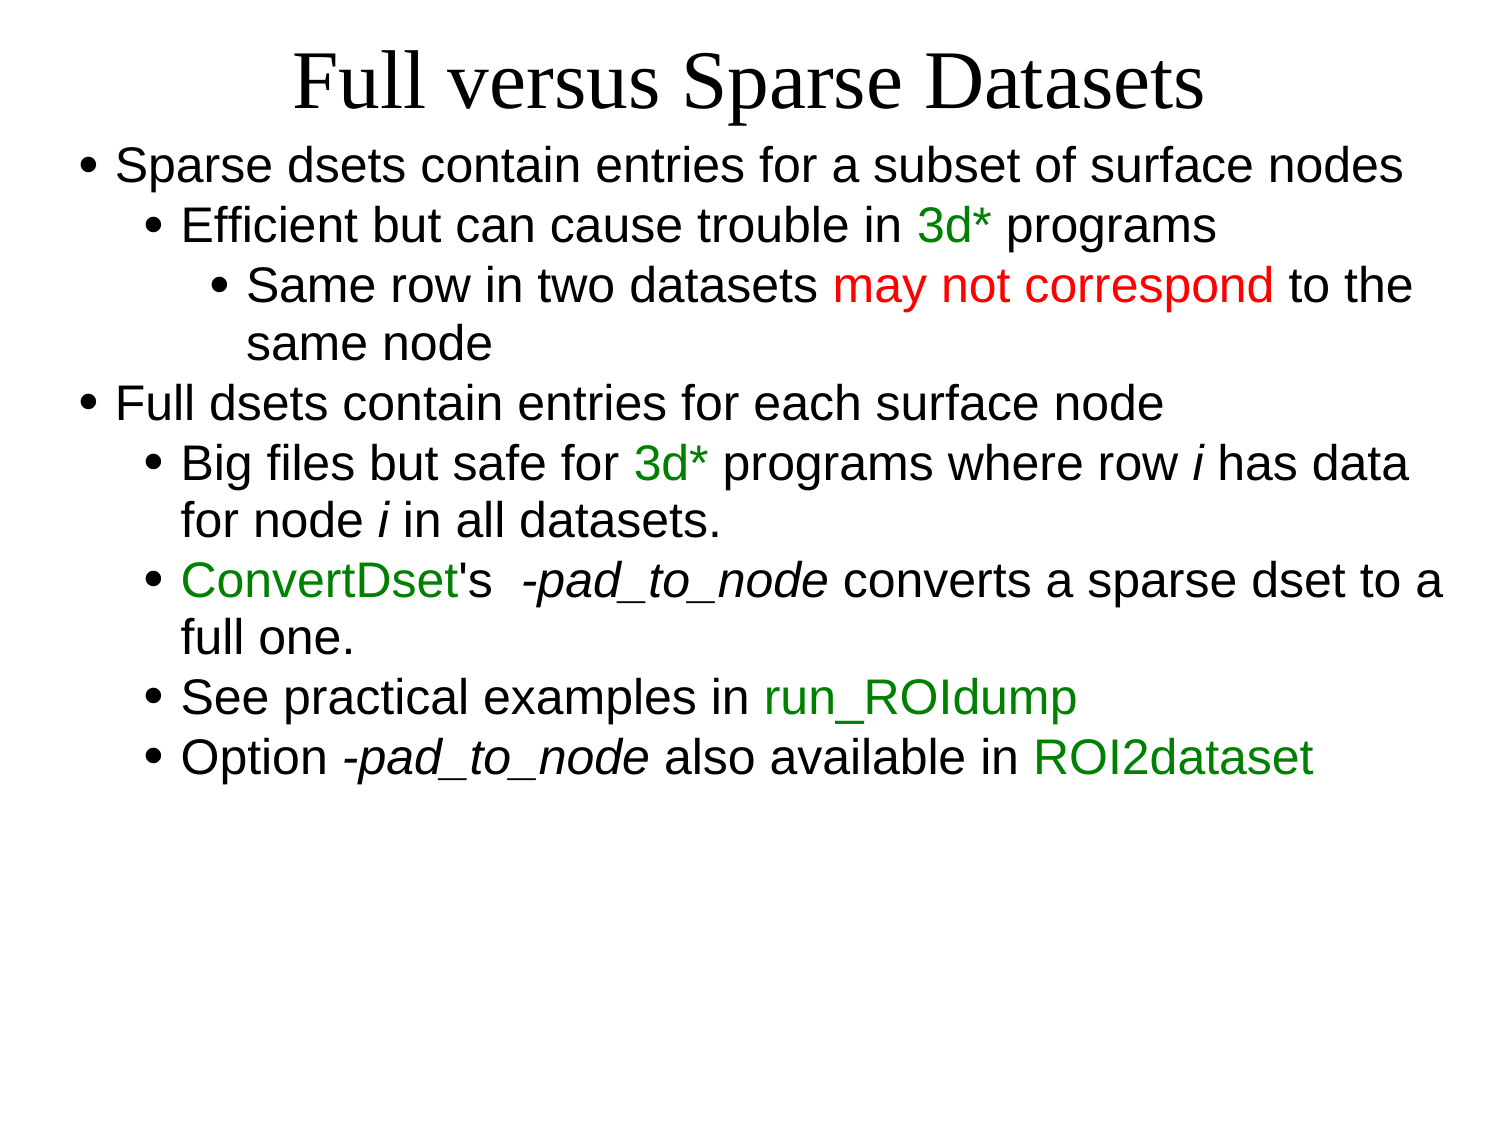

# Full versus Sparse Datasets
Sparse dsets contain entries for a subset of surface nodes
Efficient but can cause trouble in 3d* programs
Same row in two datasets may not correspond to the same node
Full dsets contain entries for each surface node
Big files but safe for 3d* programs where row i has data for node i in all datasets.
ConvertDset's -pad_to_node converts a sparse dset to a full one.
See practical examples in run_ROIdump
Option -pad_to_node also available in ROI2dataset